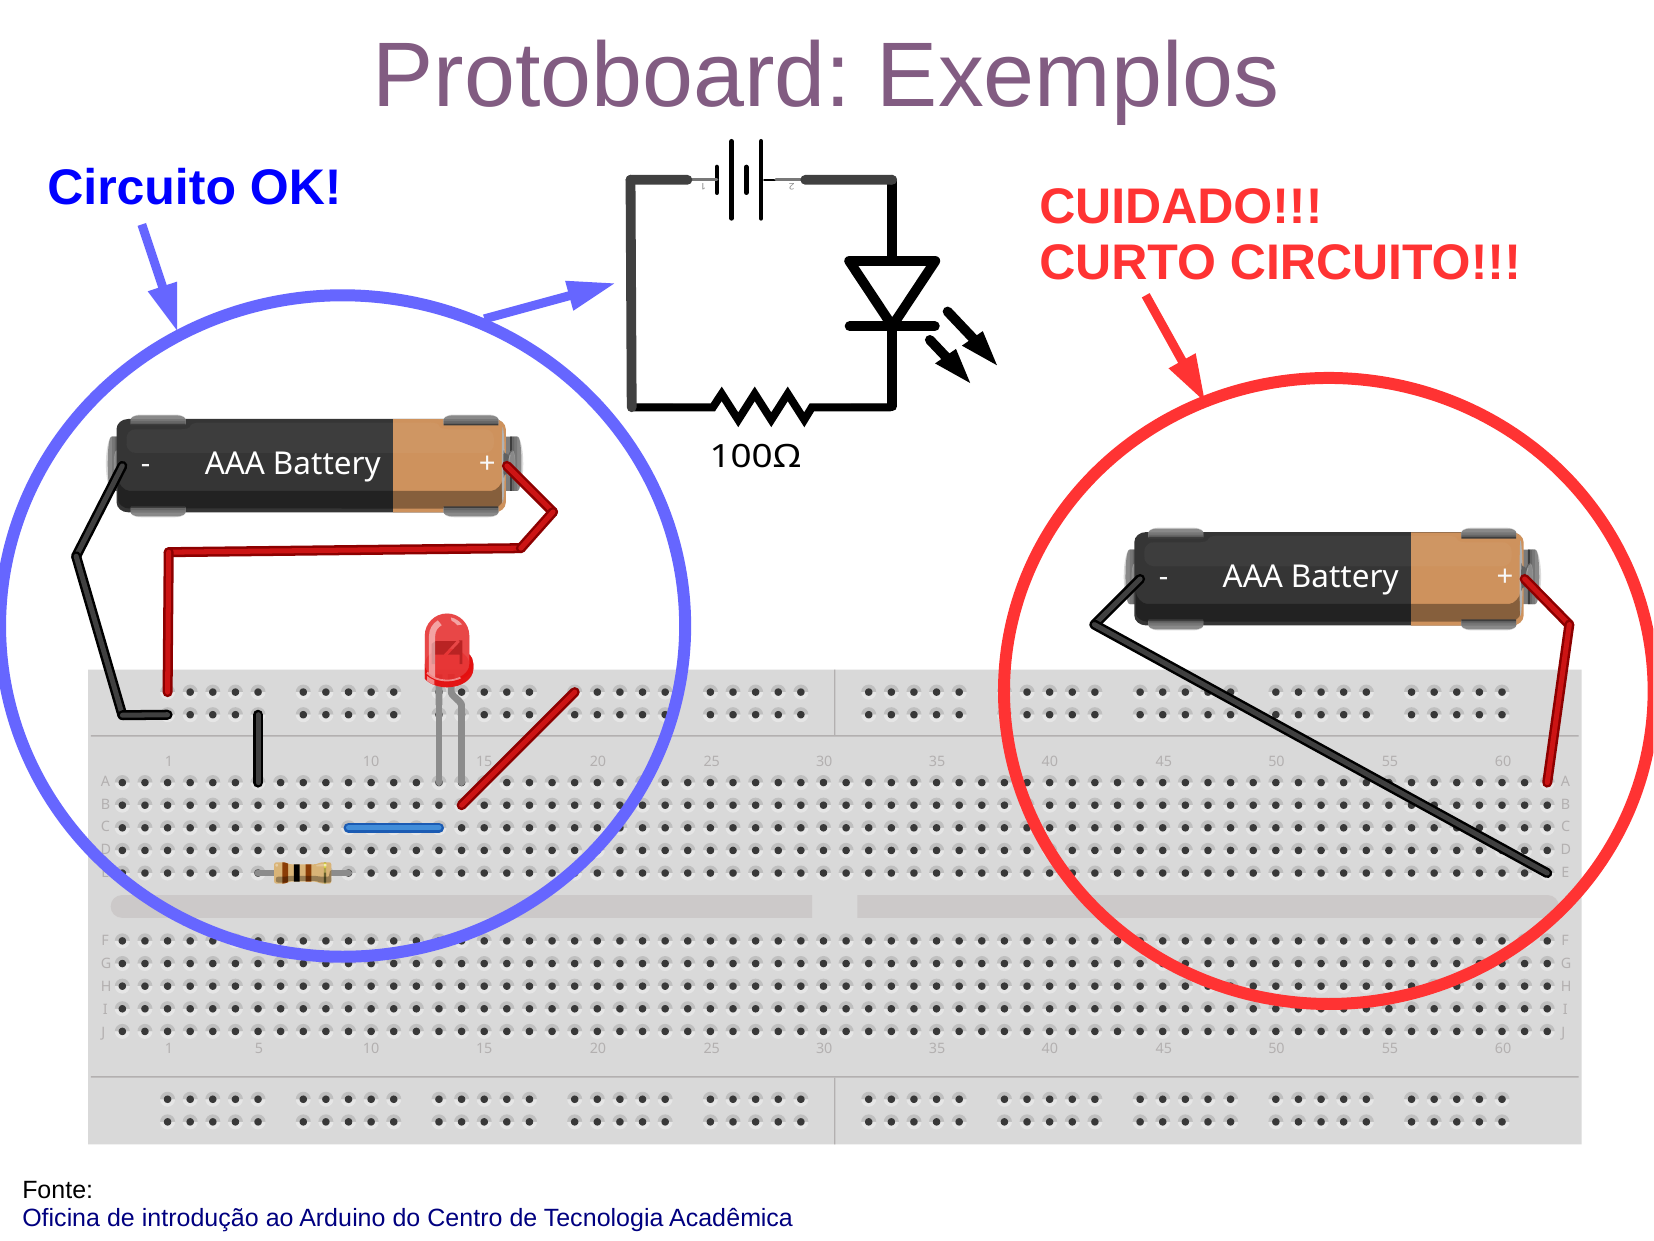

# Protoboard: Exemplos
Circuito OK!
CUIDADO!!!
CURTO CIRCUITO!!!
Fonte:
Oficina de introdução ao Arduino do Centro de Tecnologia Acadêmica